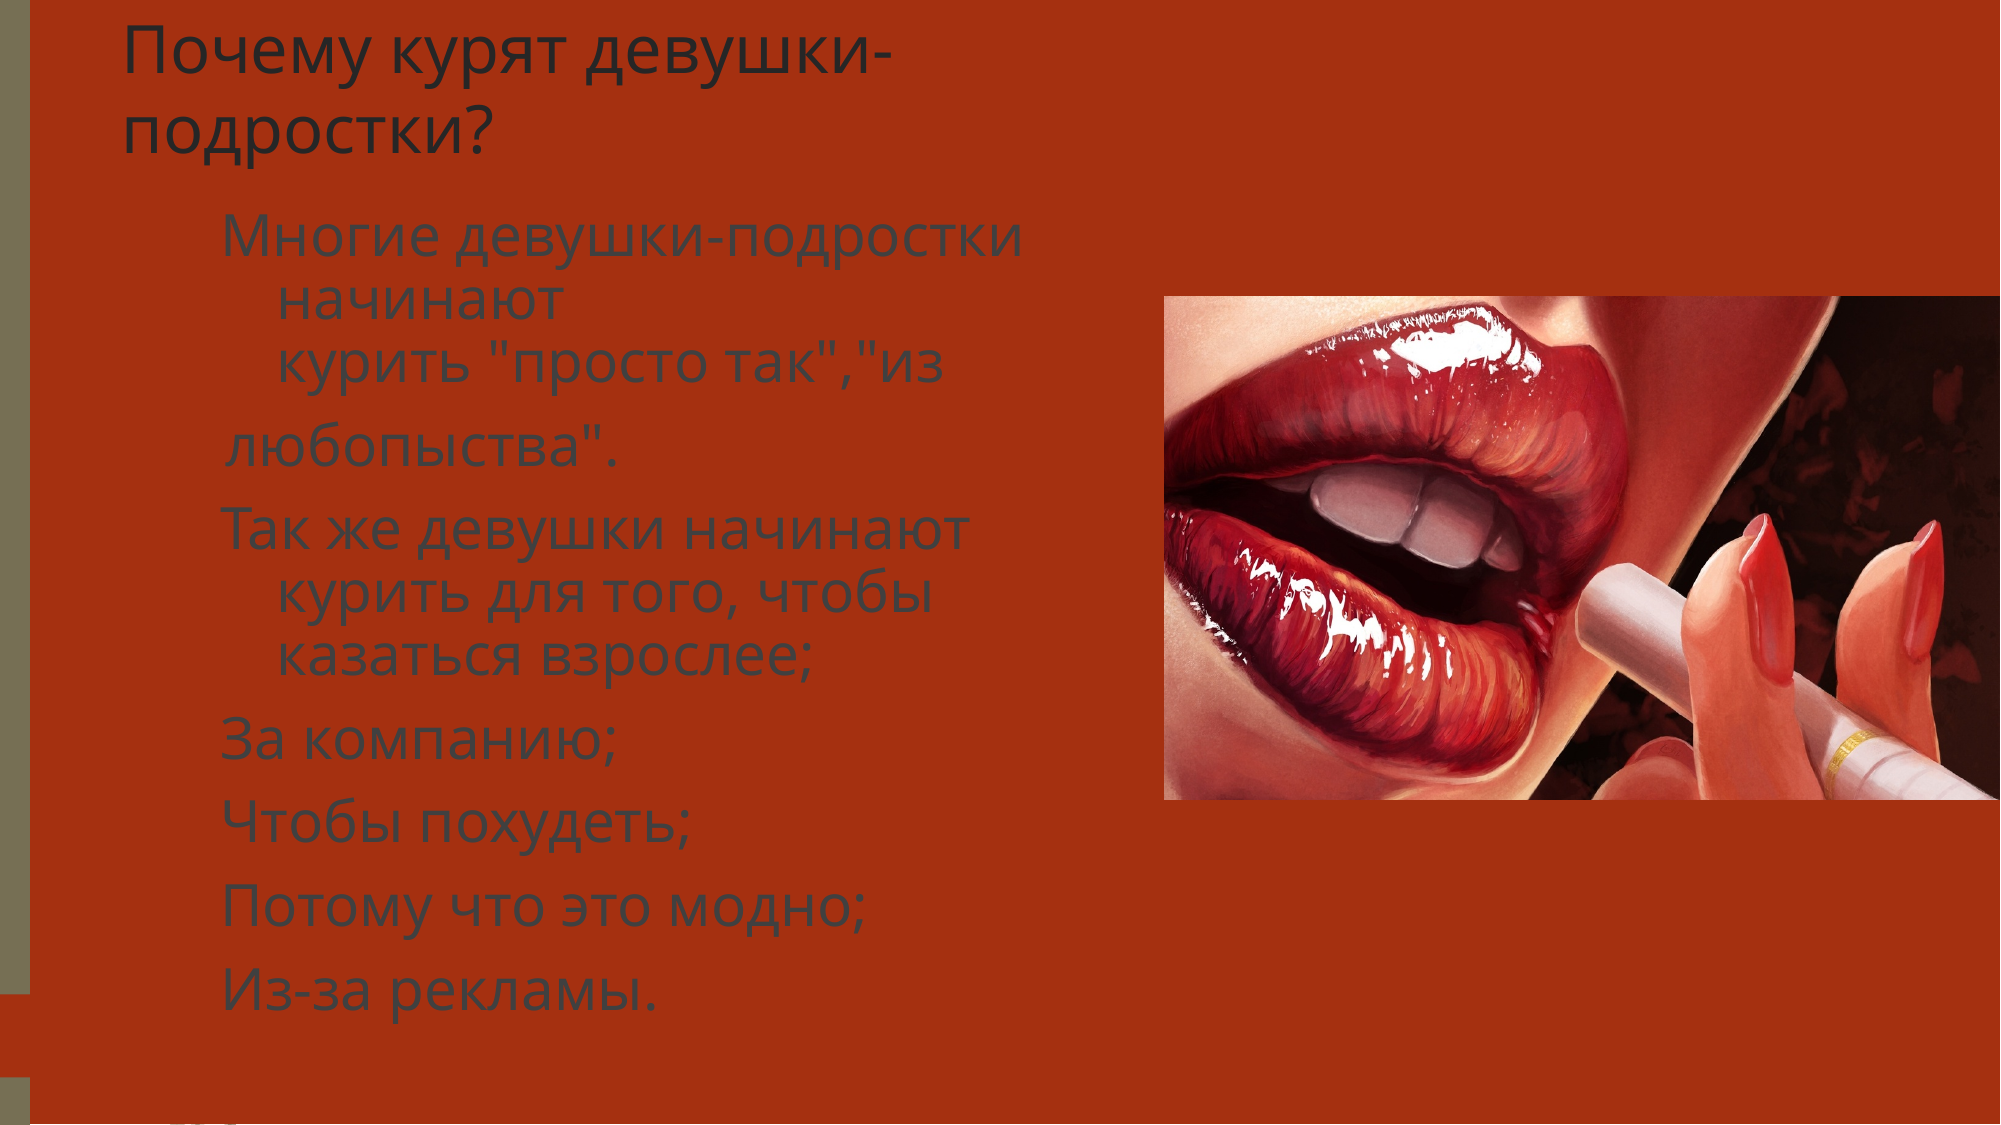

# Почему курят девушки-подростки?
Многие девушки-подростки начинают курить "просто так","из
    любопыства".
Так же девушки начинают курить для того, чтобы казаться взрослее;
За компанию;
Чтобы похудеть;
Потому что это модно;
Из-за рекламы.